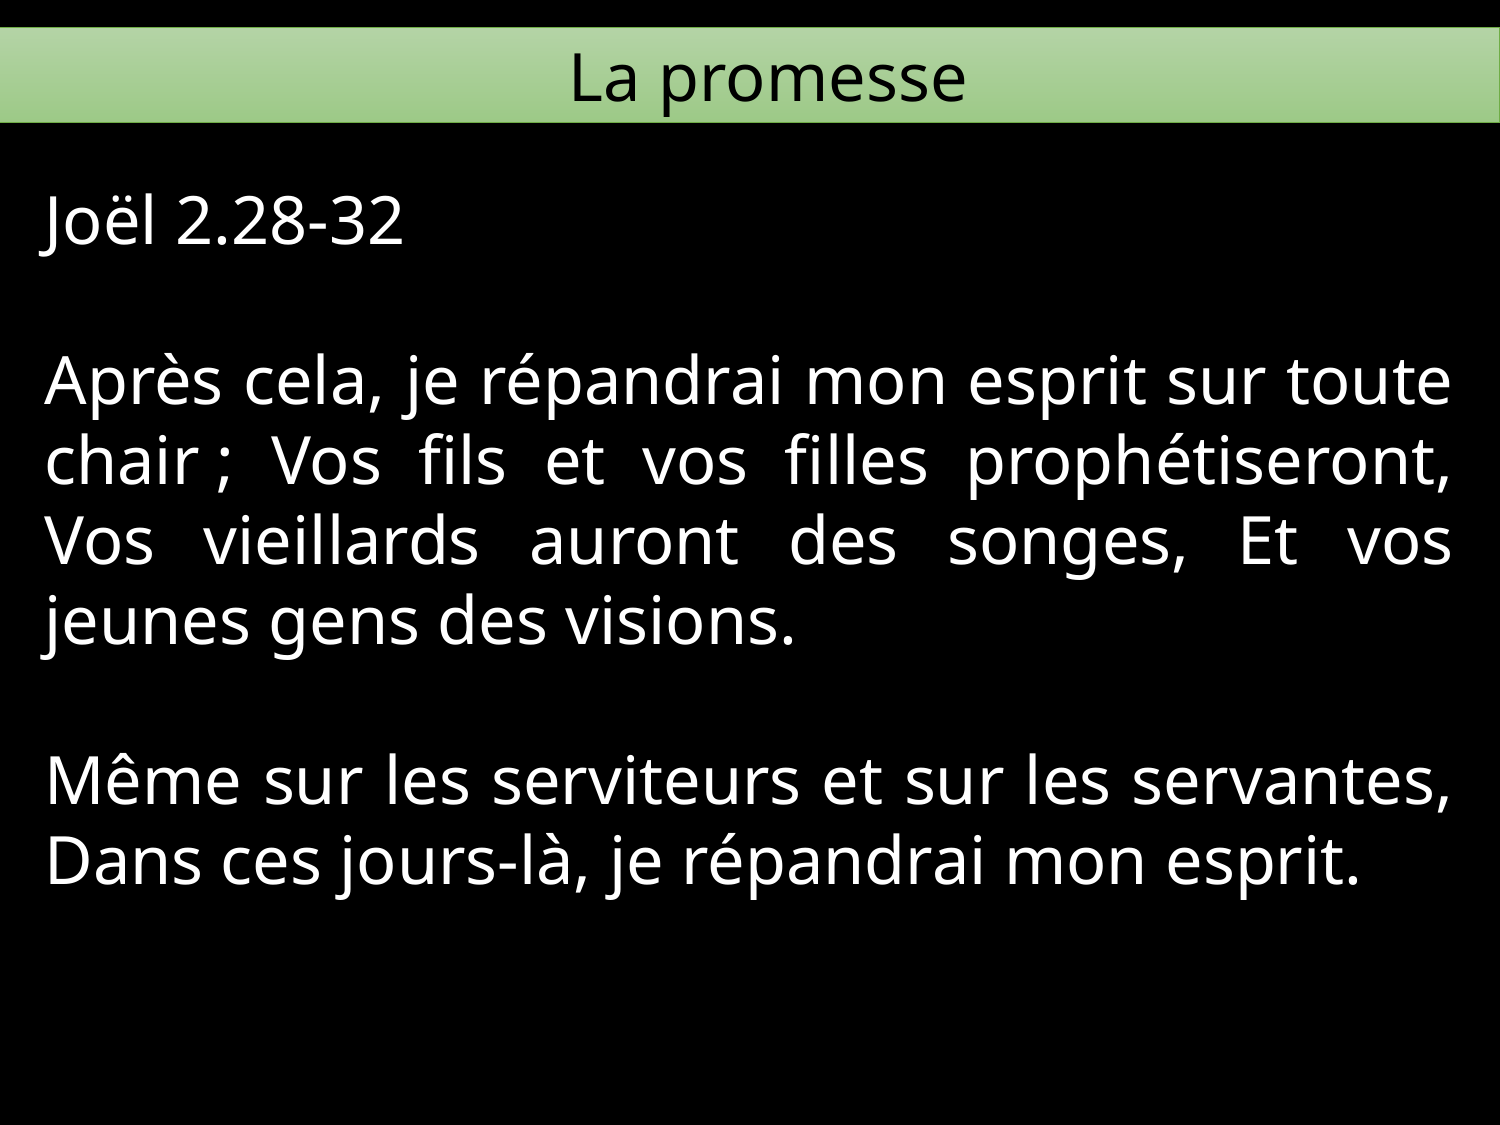

La promesse
Joël 2.28-32
Après cela, je répandrai mon esprit sur toute chair ; Vos fils et vos filles prophétiseront, Vos vieillards auront des songes, Et vos jeunes gens des visions.
Même sur les serviteurs et sur les servantes, Dans ces jours-là, je répandrai mon esprit.